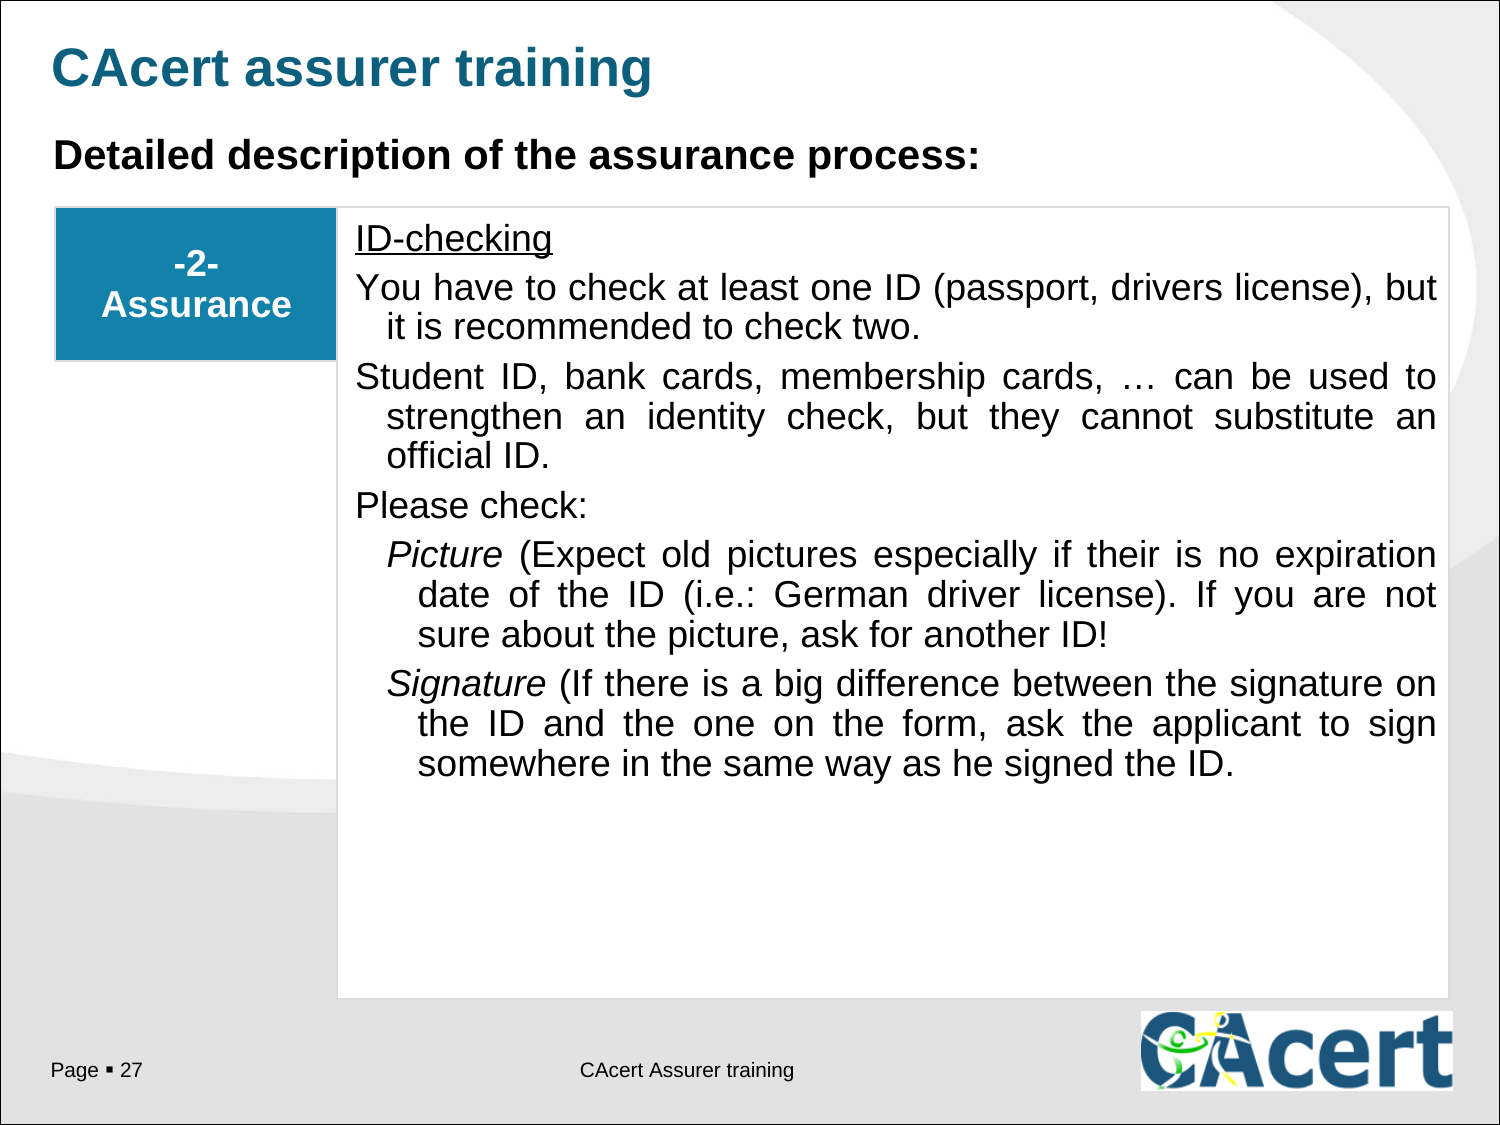

# CAcert assurer training
Detailed description of the assurance process:
-2-
Assurance
ID-checking
You have to check at least one ID (passport, drivers license), but it is recommended to check two.
Student ID, bank cards, membership cards, … can be used to strengthen an identity check, but they cannot substitute an official ID.
Please check:
Picture (Expect old pictures especially if their is no expiration date of the ID (i.e.: German driver license). If you are not sure about the picture, ask for another ID!
Signature (If there is a big difference between the signature on the ID and the one on the form, ask the applicant to sign somewhere in the same way as he signed the ID.
CAcert Assurer training